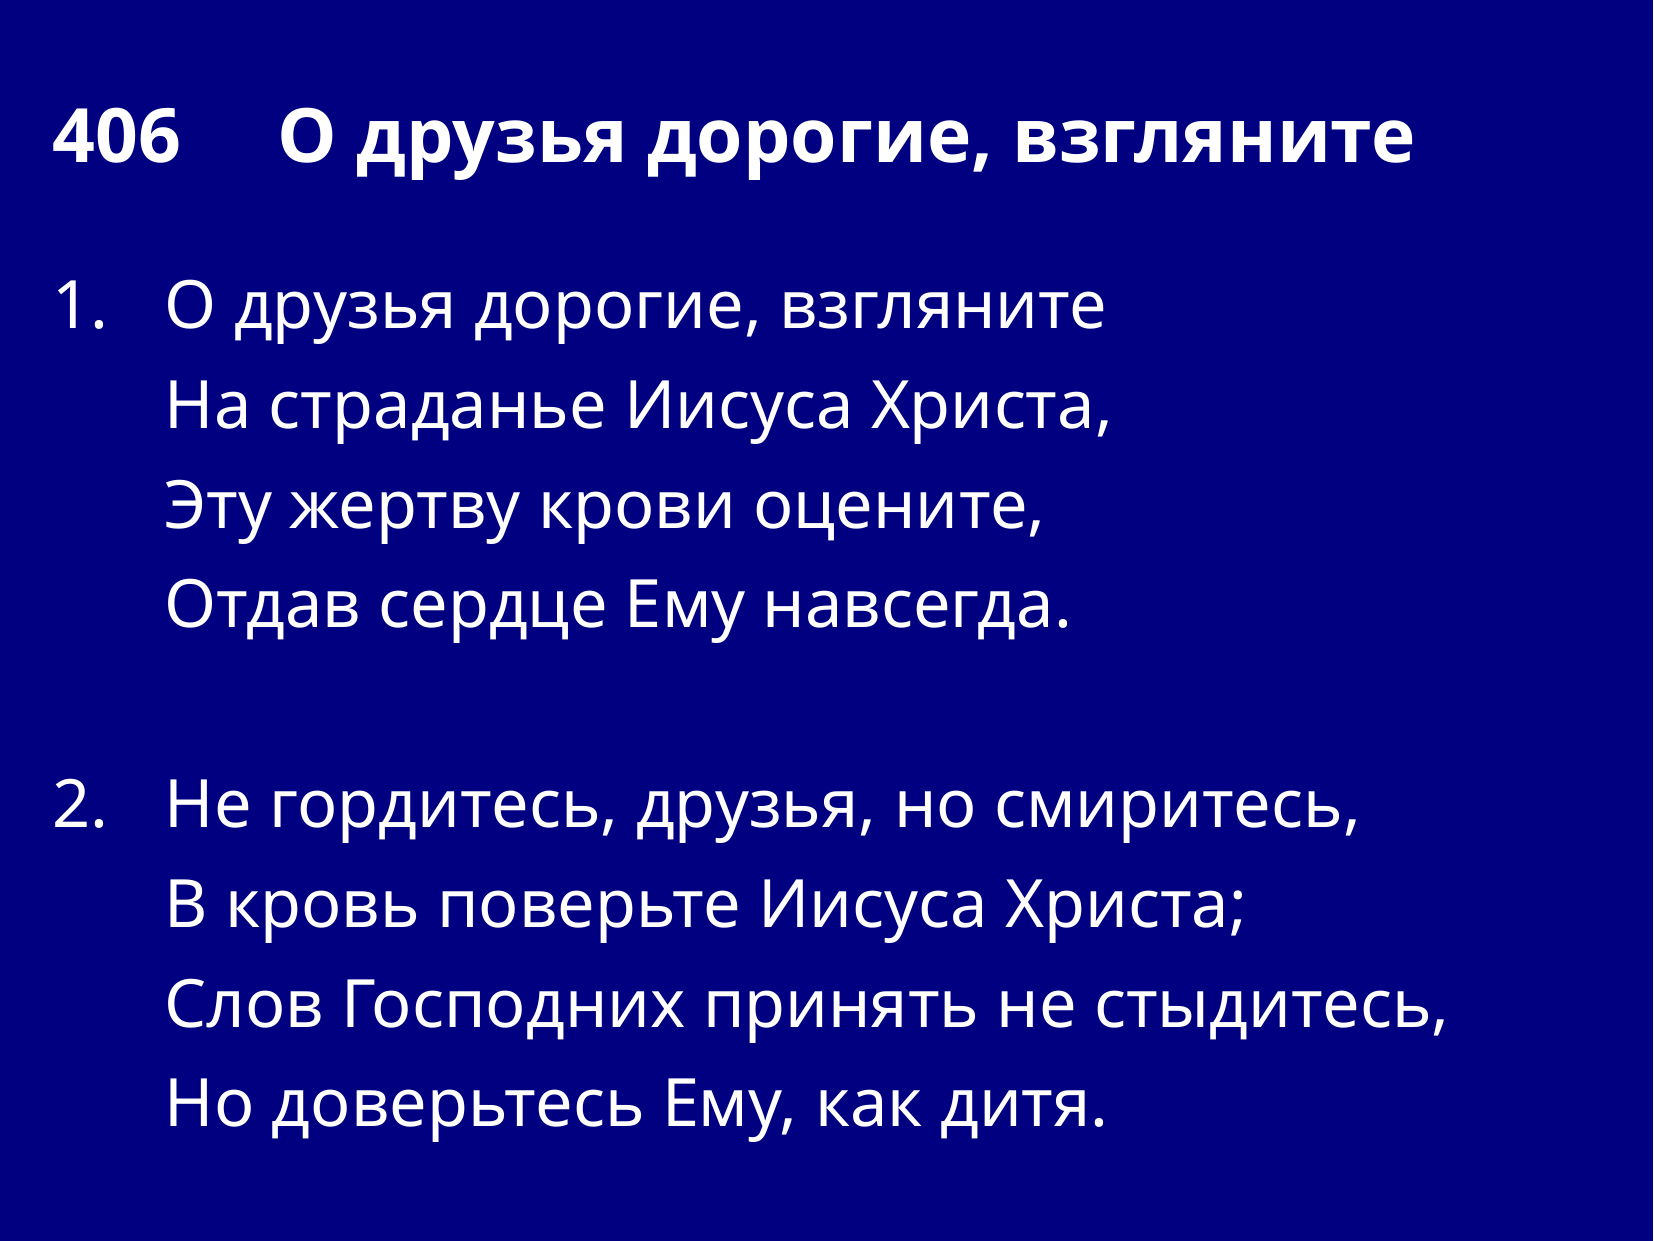

406	О друзья дорогие, взгляните
1.	О друзья дорогие, взгляните
	На страданье Иисуса Христа,
	Эту жертву крови оцените,
	Отдав сердце Ему навсегда.
2.	Не гордитесь, друзья, но смиритесь,
	В кровь поверьте Иисуса Христа;
	Слов Господних принять не стыдитесь,
	Но доверьтесь Ему, как дитя.